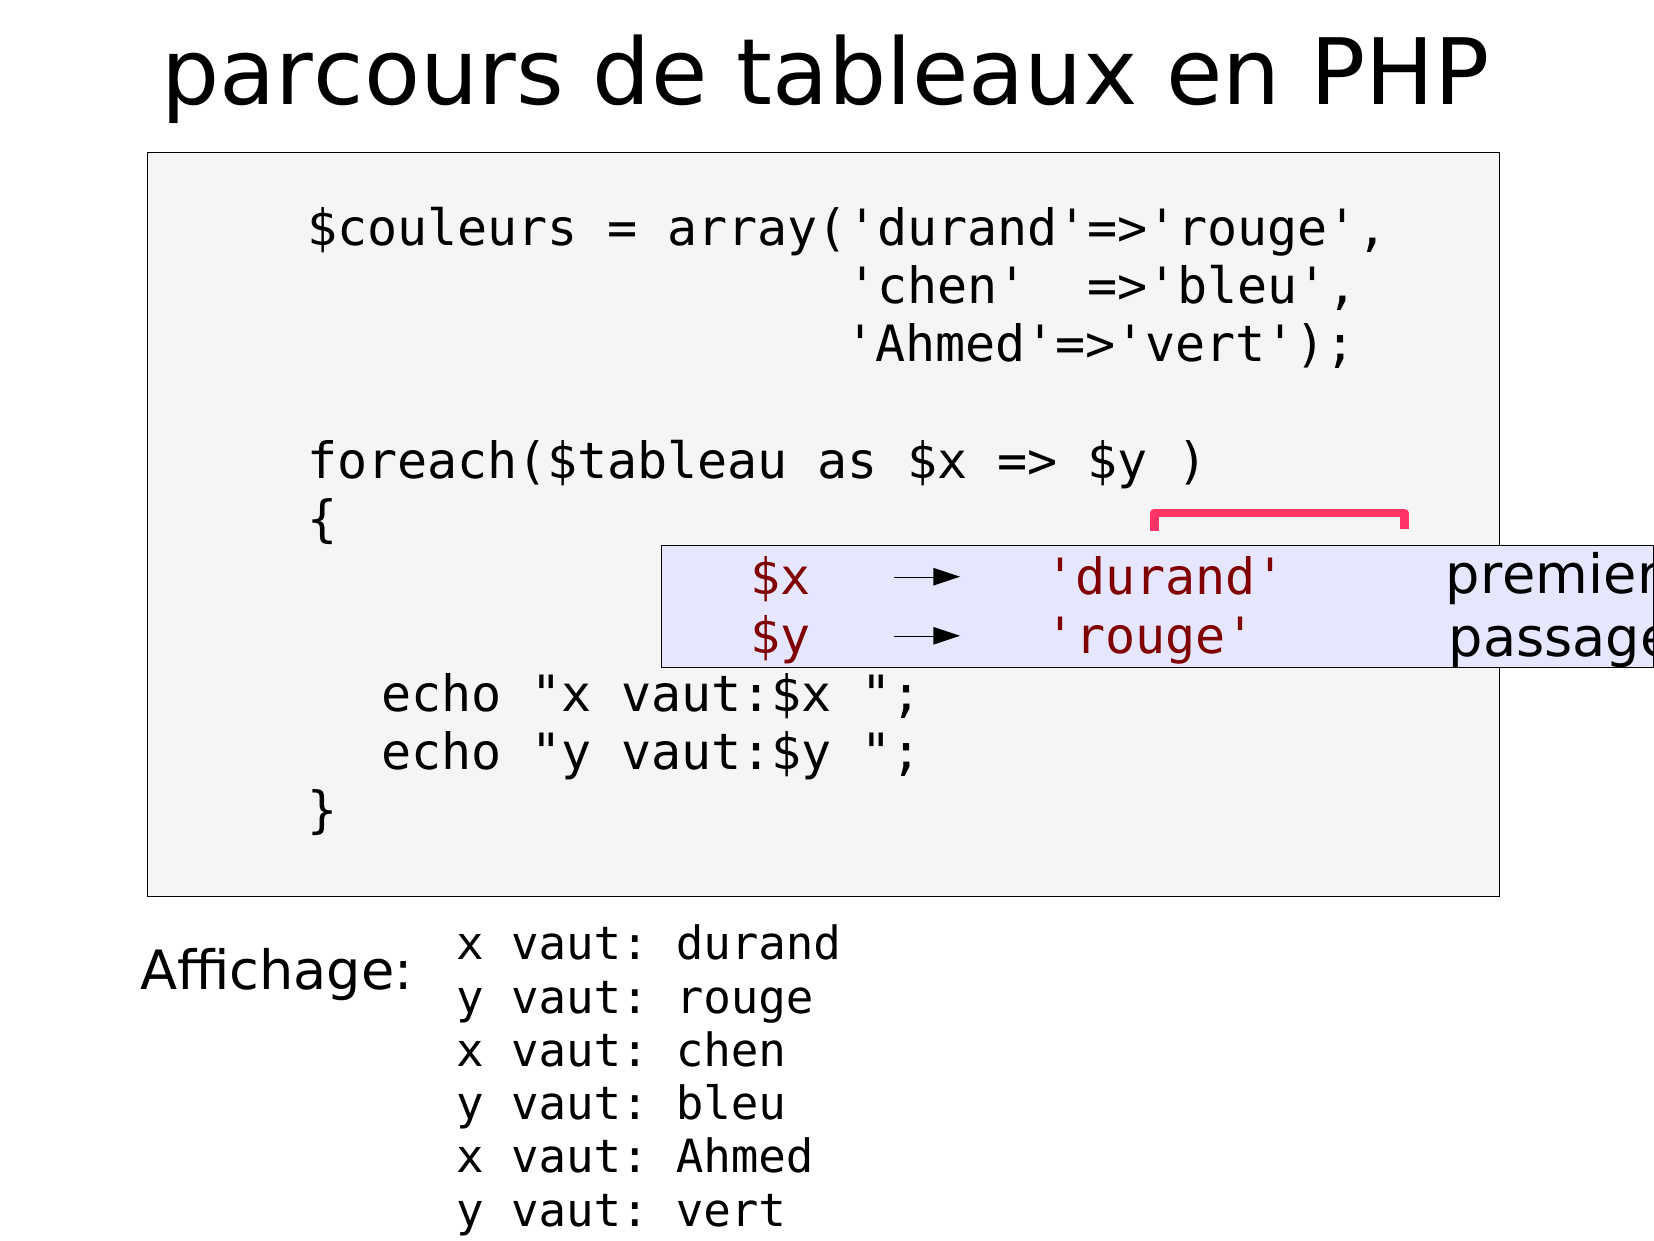

# parcours de tableaux en PHP
$couleurs = array('durand'=>'rouge',
 'chen' =>'bleu',
		 'Ahmed'=>'vert');
foreach($tableau as $x => $y )
{
						$x				'durand'
						$y				'rouge'
 	echo "x vaut:$x ";
 	echo "y vaut:$y ";
}
premier
passage
x vaut: durand
y vaut: rouge
x vaut: chen
y vaut: bleu
x vaut: Ahmed
y vaut: vert
Affichage: